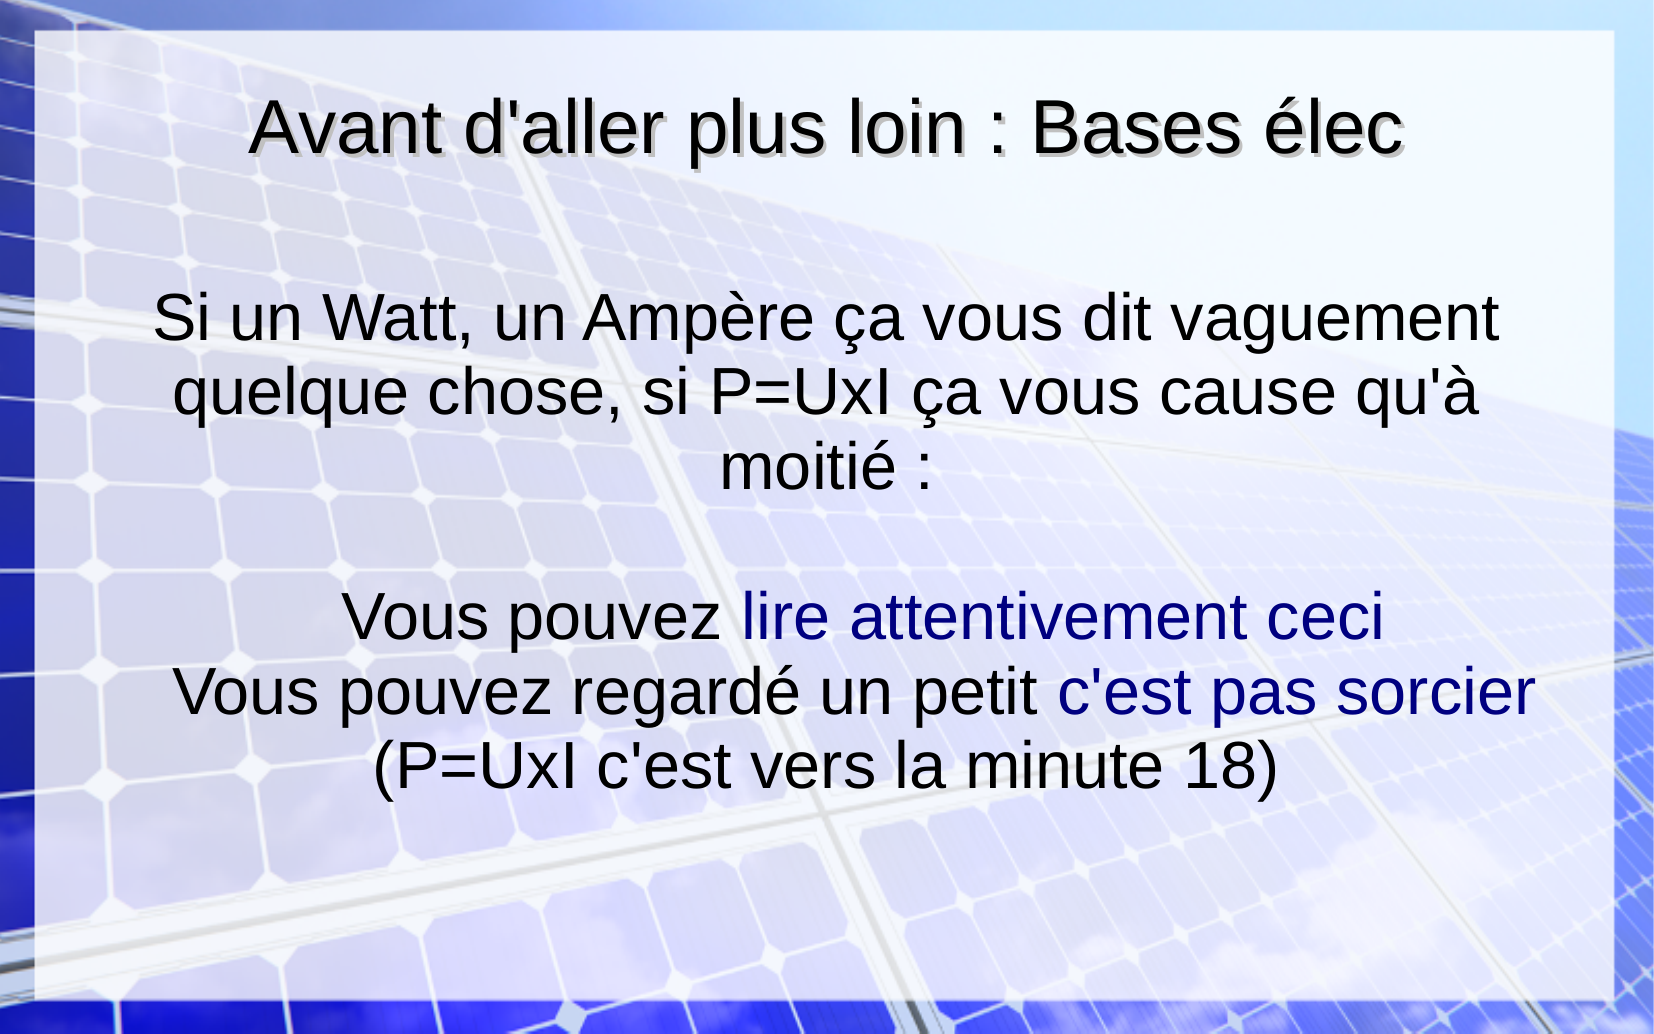

# Avant d'aller plus loin : Bases élec
Si un Watt, un Ampère ça vous dit vaguement quelque chose, si P=UxI ça vous cause qu'à moitié :
 Vous pouvez lire attentivement ceci
 Vous pouvez regardé un petit c'est pas sorcier (P=UxI c'est vers la minute 18)